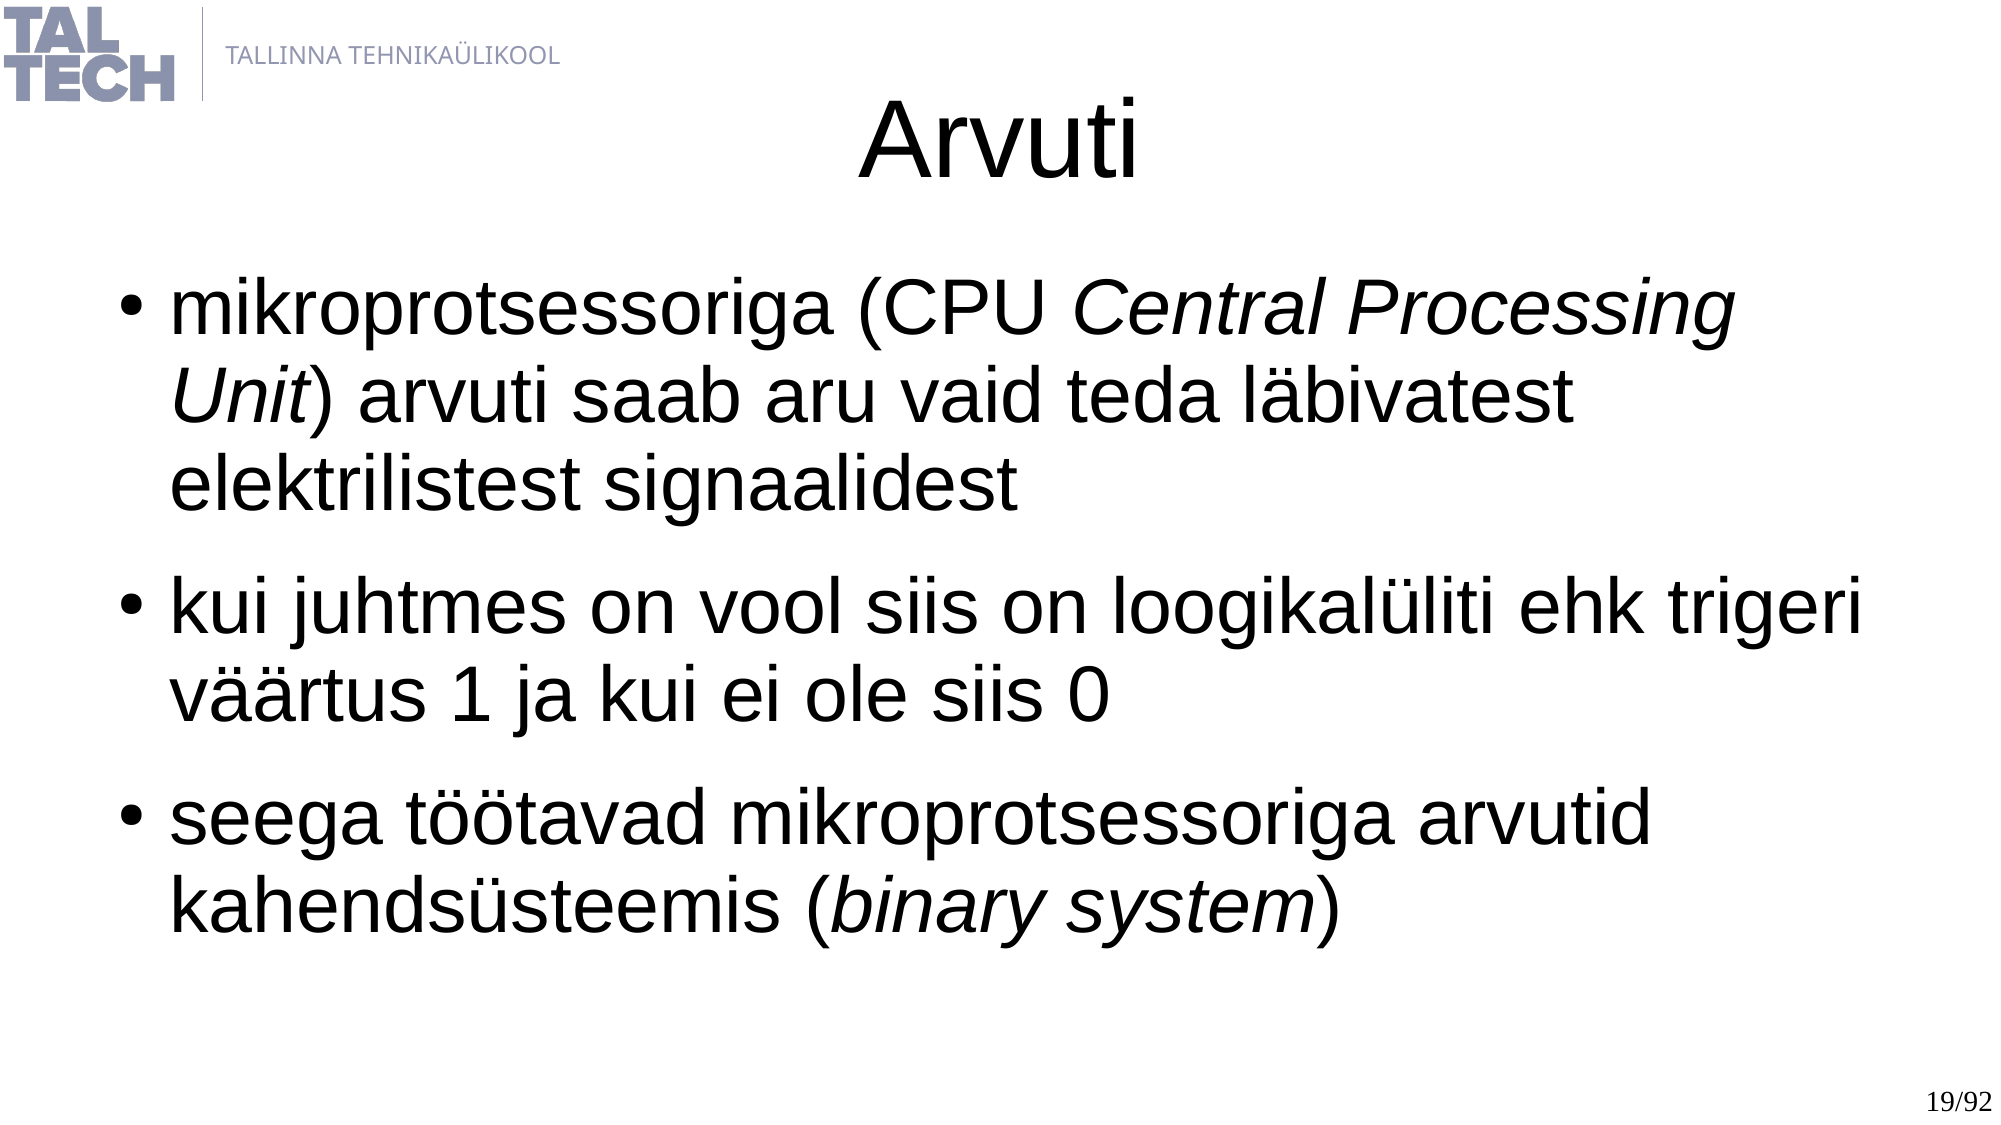

# Arvuti
mikroprotsessoriga (CPU Central Processing Unit) arvuti saab aru vaid teda läbivatest elektrilistest signaalidest
kui juhtmes on vool siis on loogikalüliti ehk trigeri väärtus 1 ja kui ei ole siis 0
seega töötavad mikroprotsessoriga arvutid kahendsüsteemis (binary system)
19